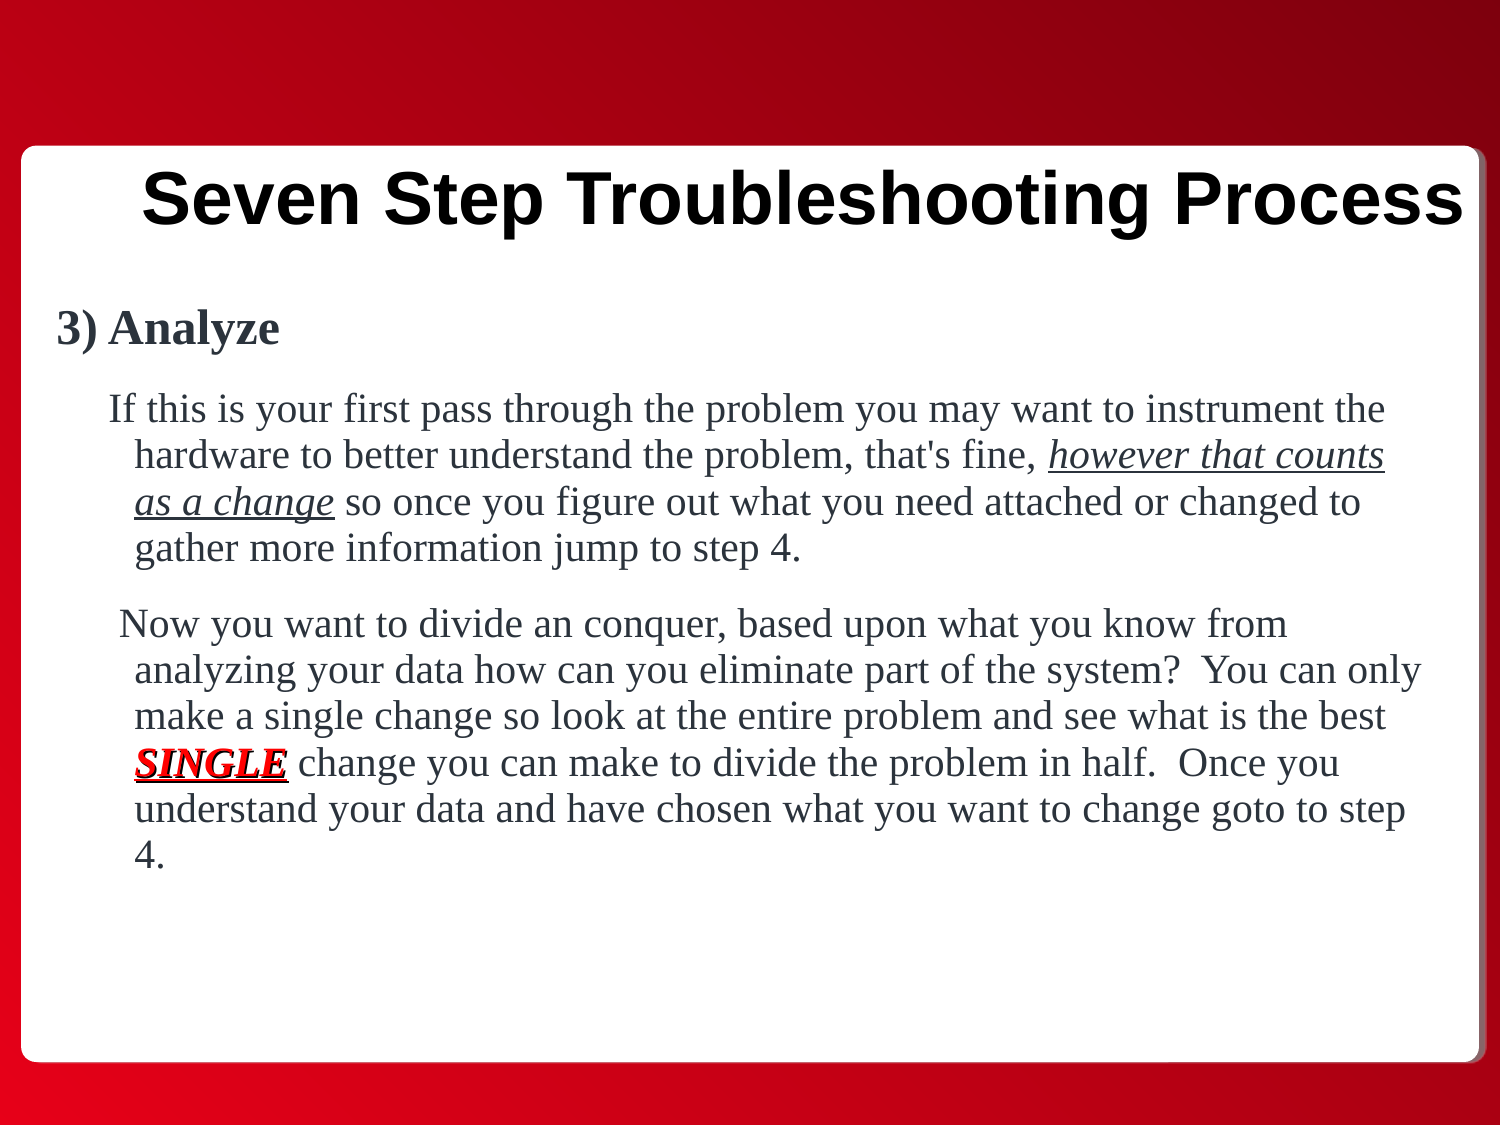

# Seven Step Troubleshooting Process
3) Analyze
If this is your first pass through the problem you may want to instrument the hardware to better understand the problem, that's fine, however that counts as a change so once you figure out what you need attached or changed to gather more information jump to step 4.
 Now you want to divide an conquer, based upon what you know from analyzing your data how can you eliminate part of the system? You can only make a single change so look at the entire problem and see what is the best SINGLE change you can make to divide the problem in half. Once you understand your data and have chosen what you want to change goto to step 4.